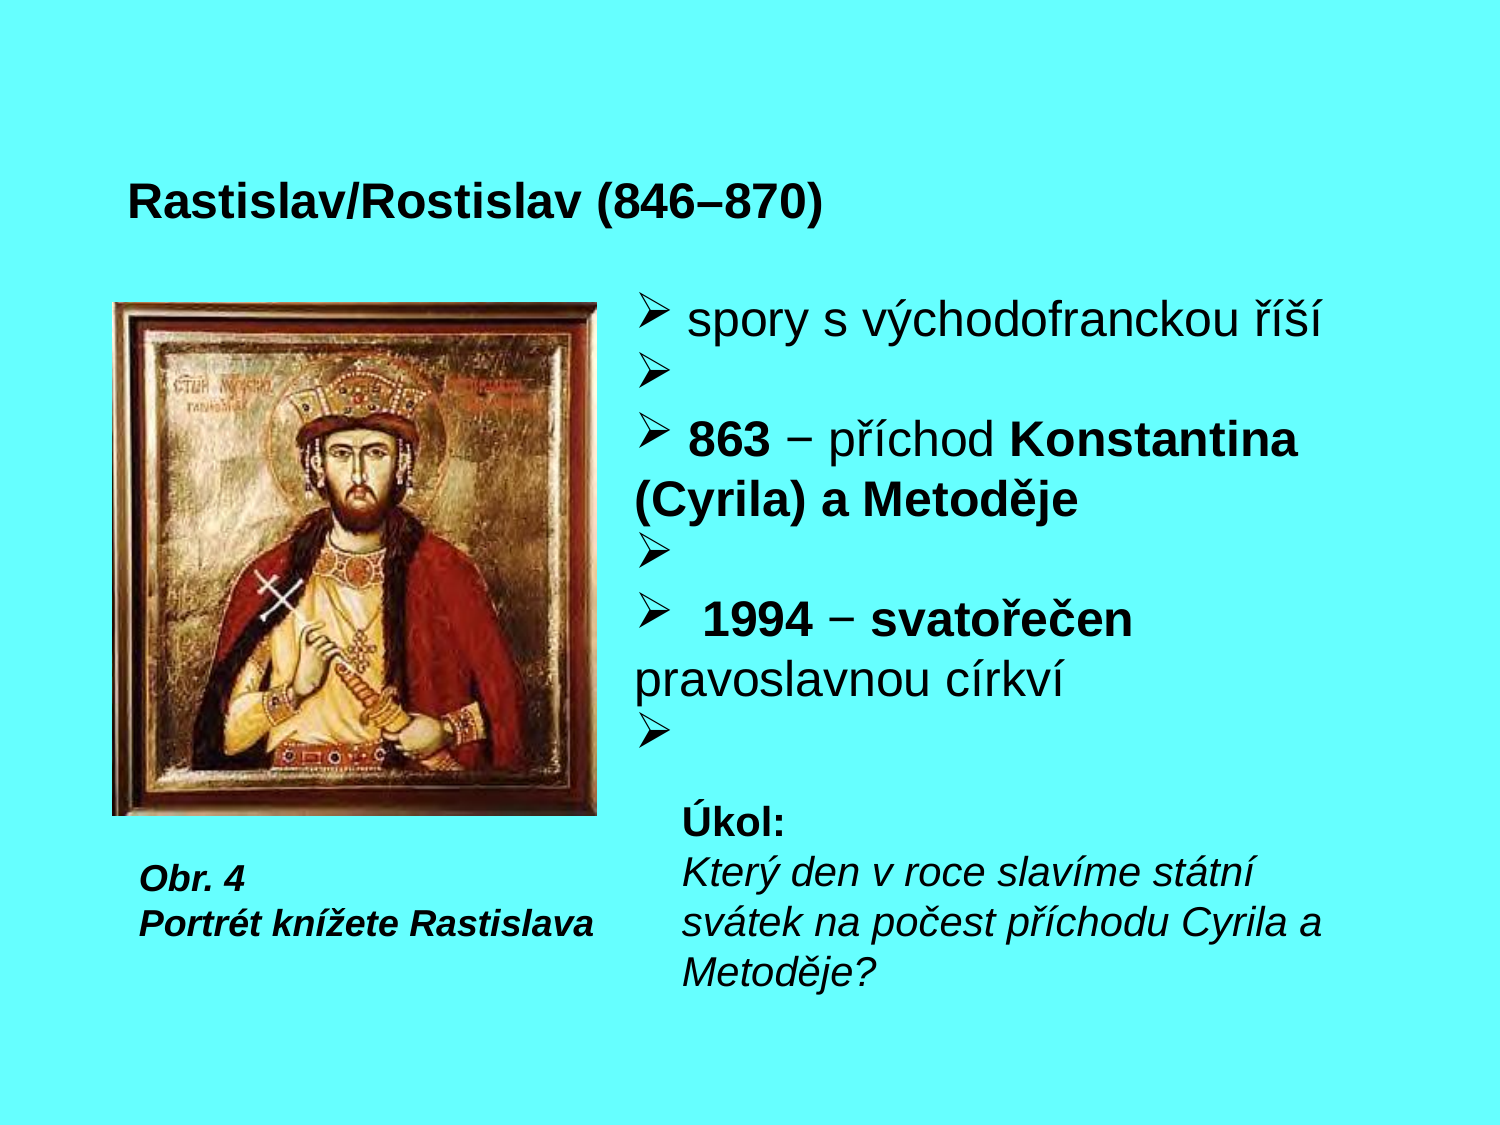

Rastislav/Rostislav (846–870)
 spory s východofranckou říší
 863 − příchod Konstantina 	(Cyrila) a Metoděje
 1994 − svatořečen 	pravoslavnou církví
Úkol:
Který den v roce slavíme státní svátek na počest příchodu Cyrila a Metoděje?
Obr. 4
Portrét knížete Rastislava